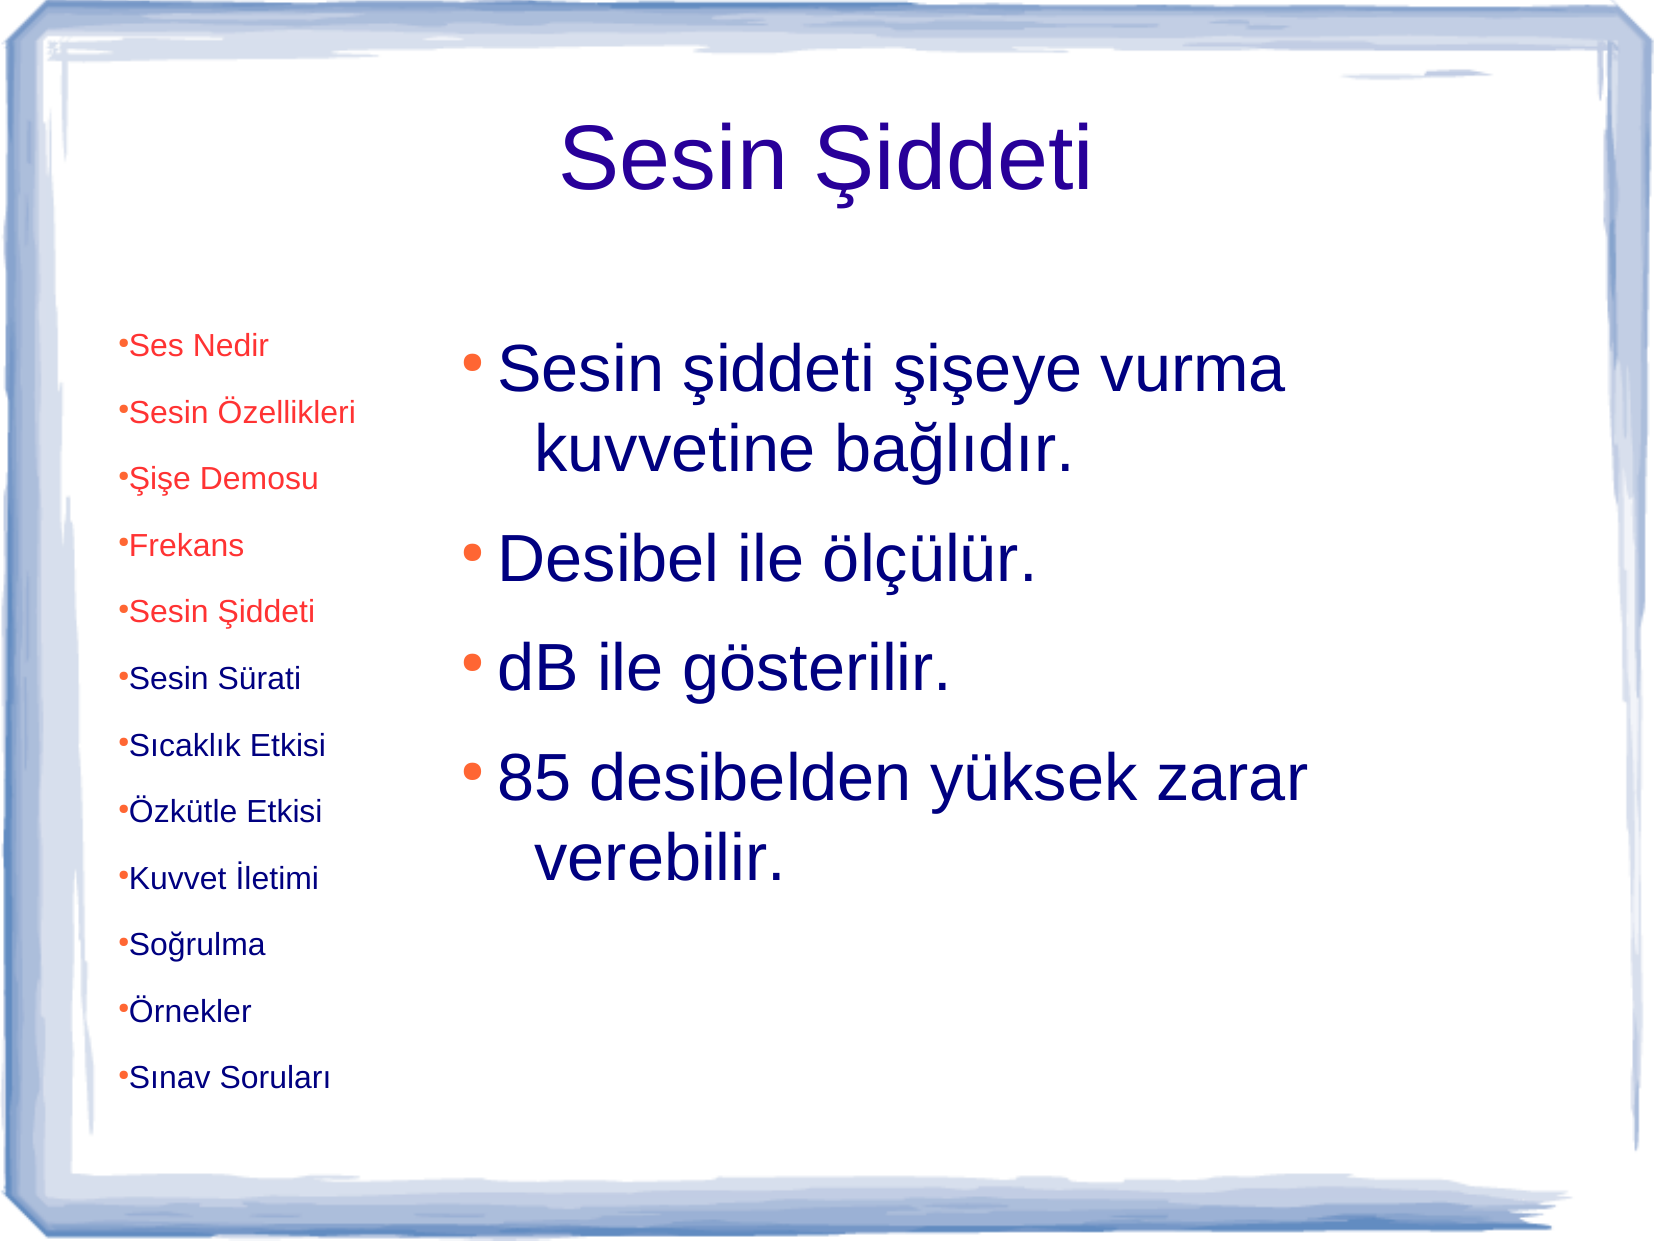

# Sesin Şiddeti
Ses Nedir
Sesin Özellikleri
Şişe Demosu
Frekans
Sesin Şiddeti
Sesin Sürati
Sıcaklık Etkisi
Özkütle Etkisi
Kuvvet İletimi
Soğrulma
Örnekler
Sınav Soruları
Sesin şiddeti şişeye vurma kuvvetine bağlıdır.
Desibel ile ölçülür.
dB ile gösterilir.
85 desibelden yüksek zarar verebilir.